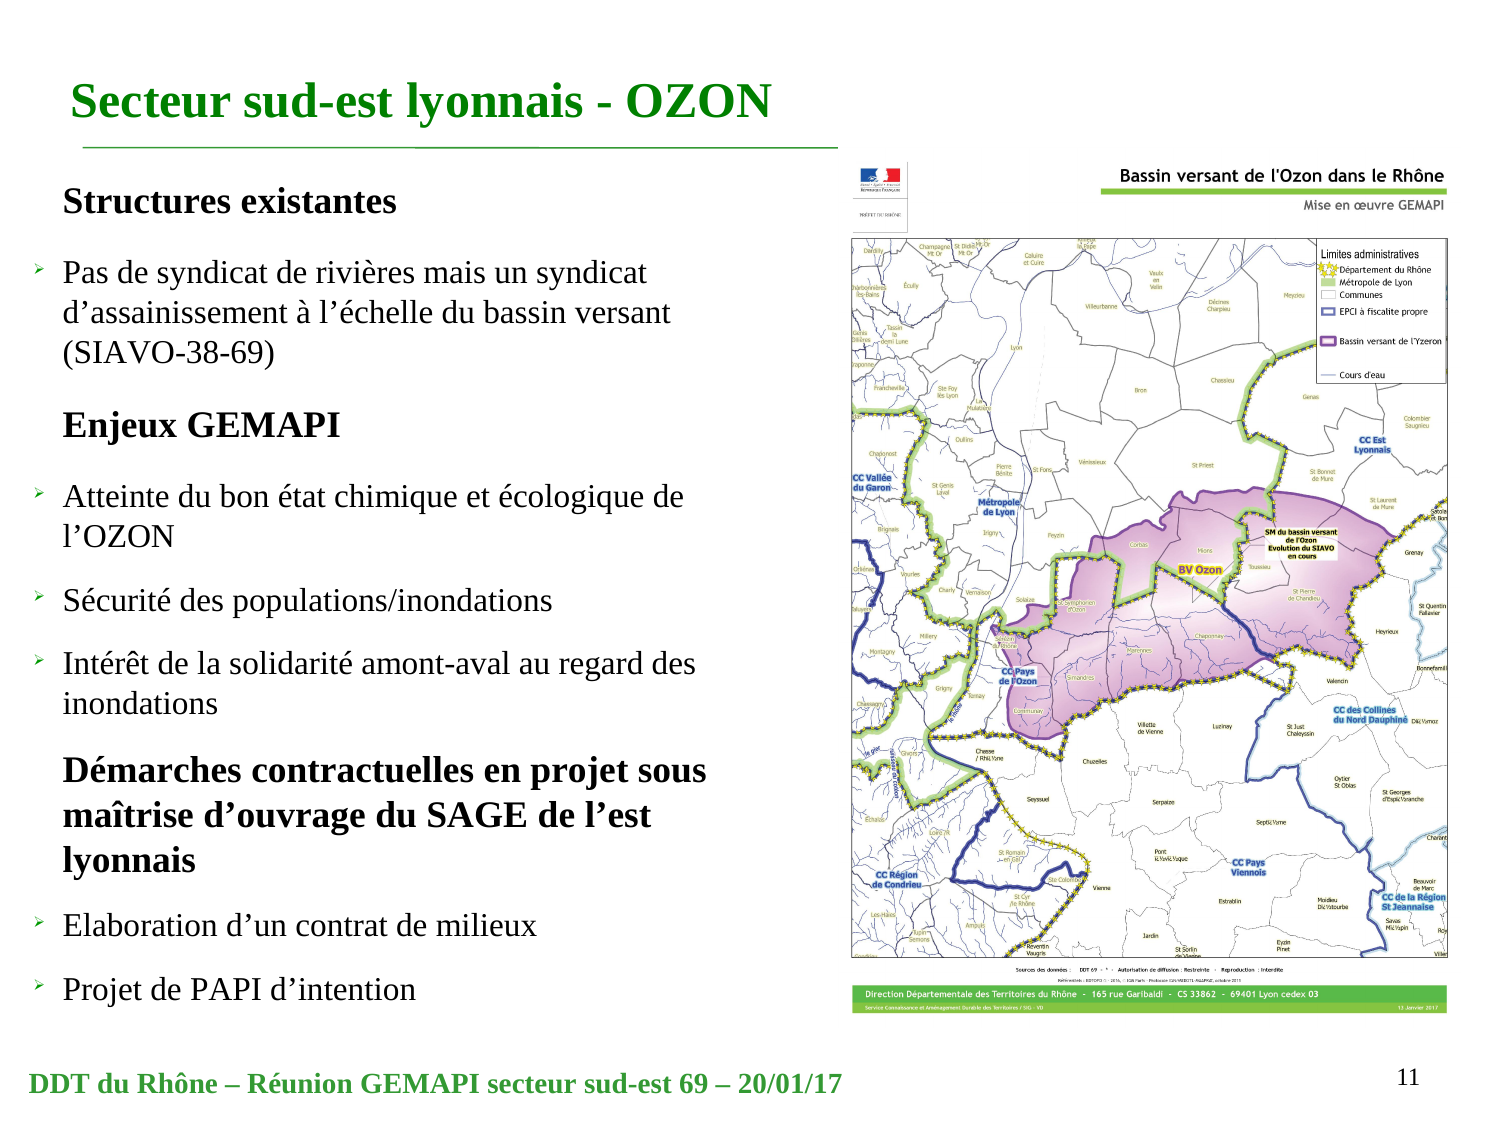

# Secteur sud-est lyonnais - OZON
Structures existantes
Pas de syndicat de rivières mais un syndicat d’assainissement à l’échelle du bassin versant (SIAVO-38-69)
Enjeux GEMAPI
Atteinte du bon état chimique et écologique de l’OZON
Sécurité des populations/inondations
Intérêt de la solidarité amont-aval au regard des inondations
Démarches contractuelles en projet sous maîtrise d’ouvrage du SAGE de l’est lyonnais
Elaboration d’un contrat de milieux
Projet de PAPI d’intention
11